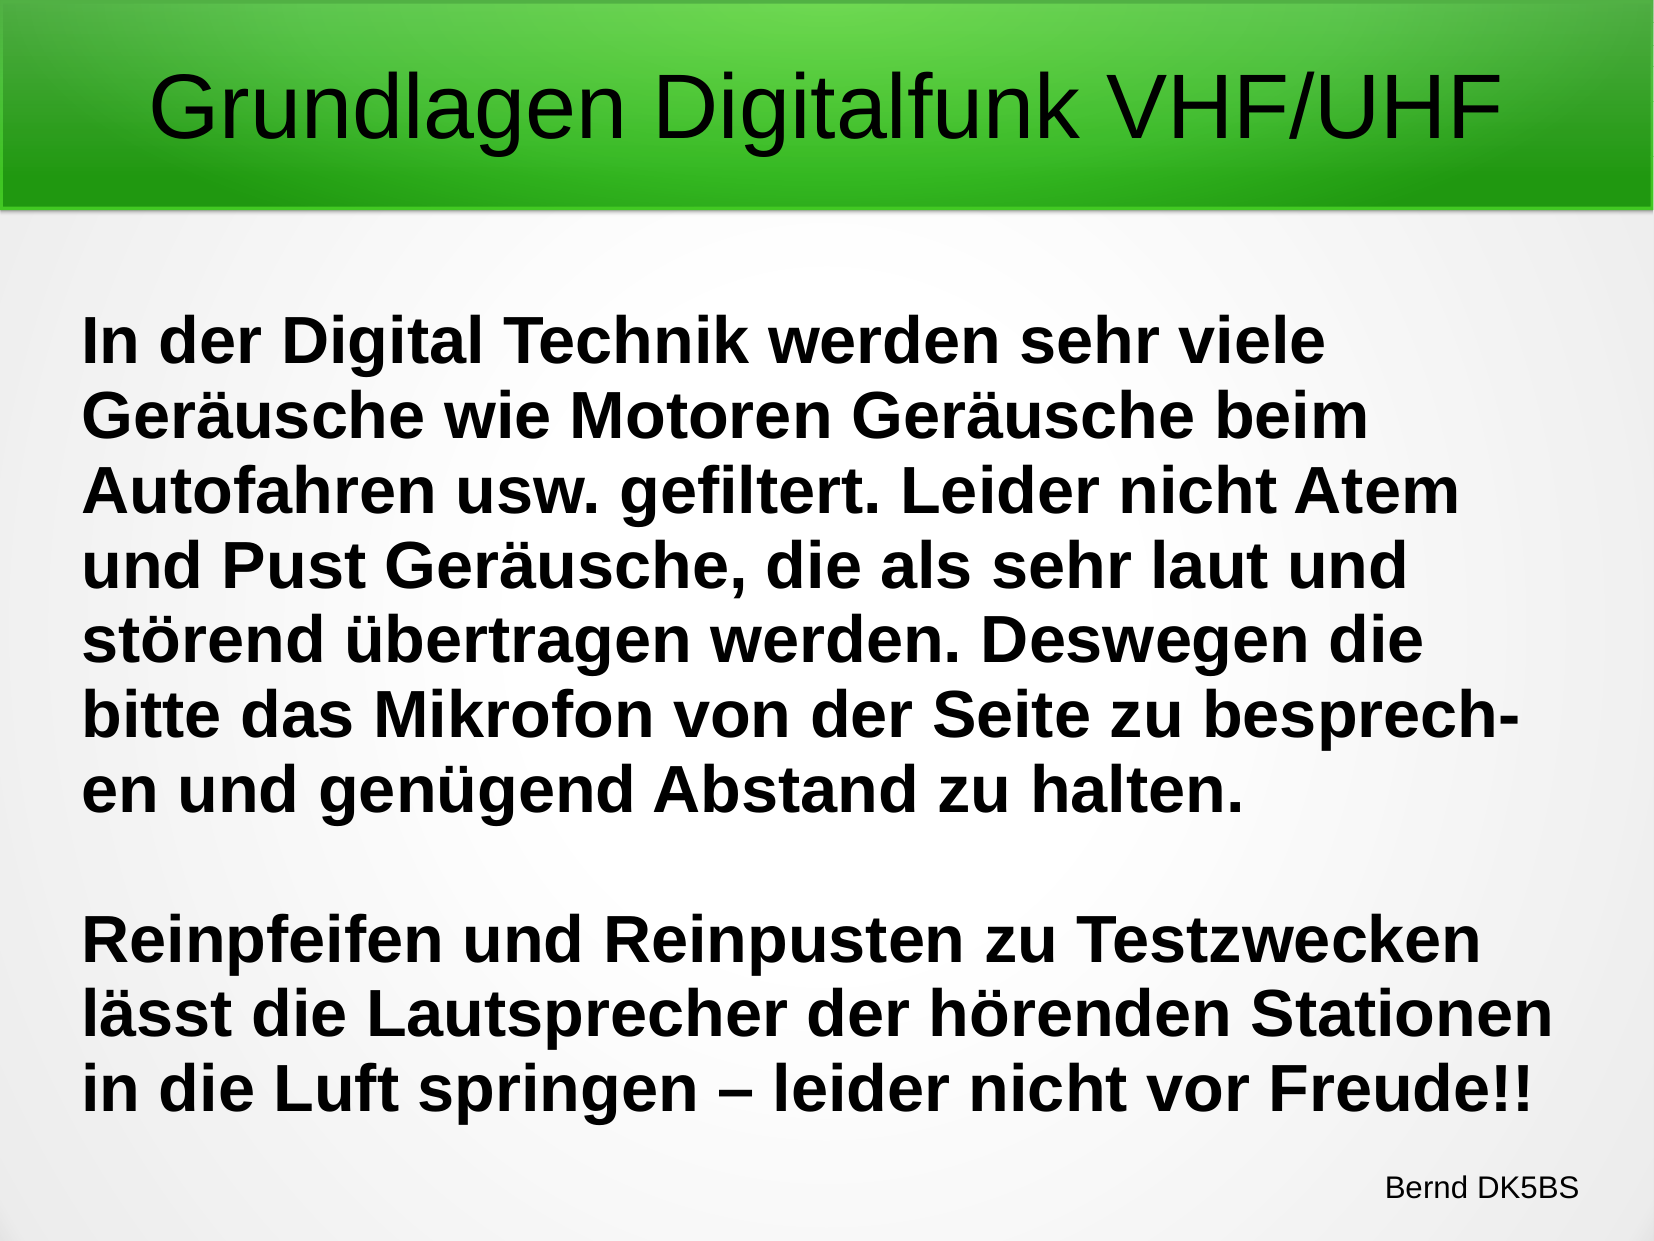

# Grundlagen Digitalfunk VHF/UHF
In der Digital Technik werden sehr viele Geräusche wie Motoren Geräusche beim Autofahren usw. gefiltert. Leider nicht Atem und Pust Geräusche, die als sehr laut und störend übertragen werden. Deswegen die bitte das Mikrofon von der Seite zu besprech-en und genügend Abstand zu halten.
Reinpfeifen und Reinpusten zu Testzwecken lässt die Lautsprecher der hörenden Stationen in die Luft springen – leider nicht vor Freude!!
Bernd DK5BS